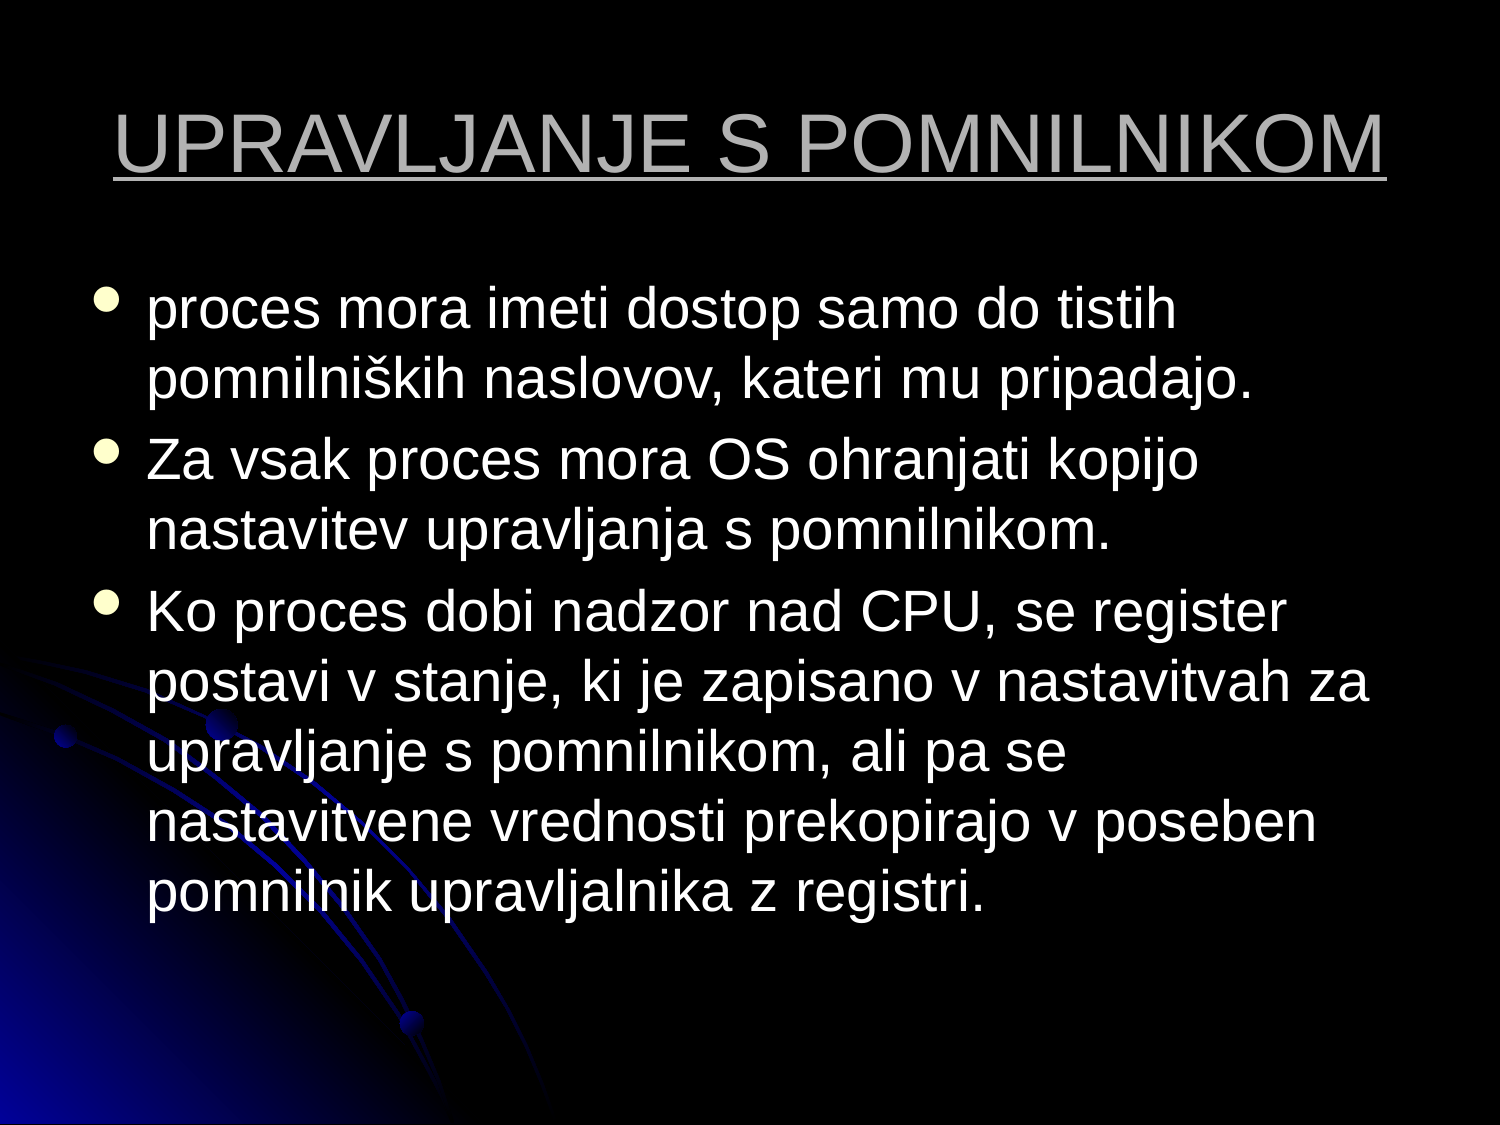

# UPRAVLJANJE S POMNILNIKOM
proces mora imeti dostop samo do tistih pomnilniških naslovov, kateri mu pripadajo.
Za vsak proces mora OS ohranjati kopijo nastavitev upravljanja s pomnilnikom.
Ko proces dobi nadzor nad CPU, se register postavi v stanje, ki je zapisano v nastavitvah za upravljanje s pomnilnikom, ali pa se nastavitvene vrednosti prekopirajo v poseben pomnilnik upravljalnika z registri.